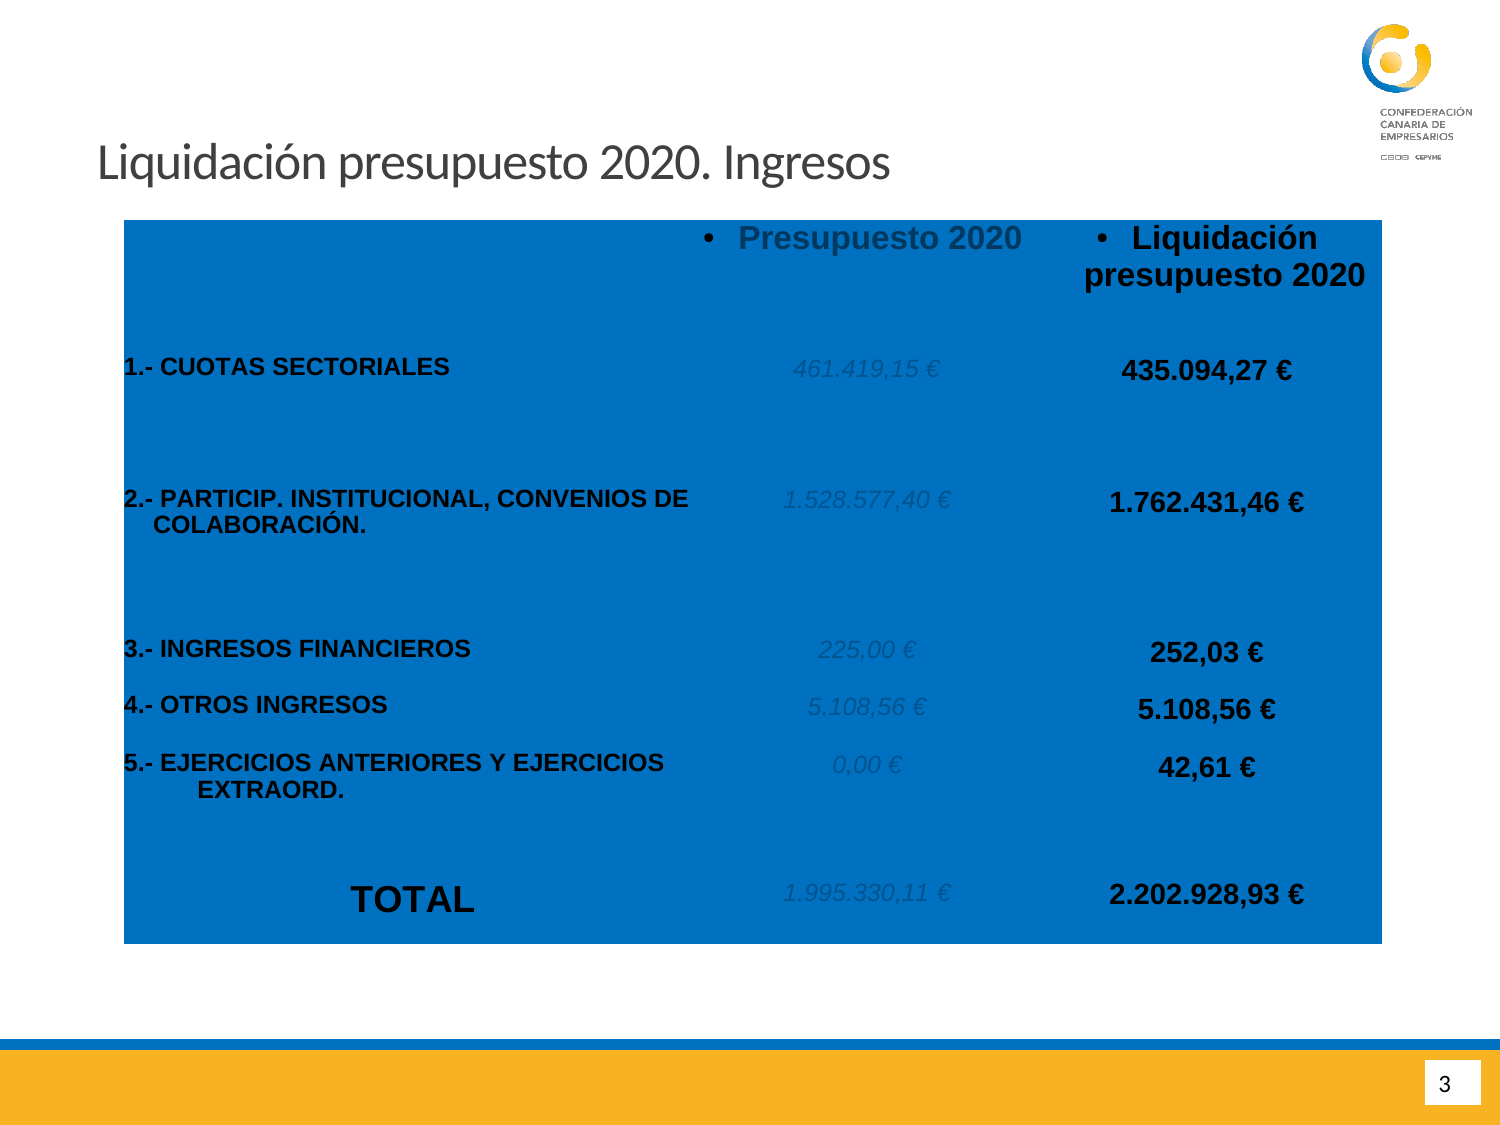

Liquidación presupuesto 2020. Ingresos
| | Presupuesto 2020 | Liquidación presupuesto 2020 |
| --- | --- | --- |
| 1.- CUOTAS SECTORIALES | 461.419,15 € | 435.094,27 € |
| 2.- PARTICIP. INSTITUCIONAL, CONVENIOS DE COLABORACIÓN. | 1.528.577,40 € | 1.762.431,46 € |
| 3.- INGRESOS FINANCIEROS | 225,00 € | 252,03 € |
| 4.- OTROS INGRESOS | 5.108,56 € | 5.108,56 € |
| 5.- EJERCICIOS ANTERIORES Y EJERCICIOS EXTRAORD. | 0,00 € | 42,61 € |
| | | |
| TOTAL | 1.995.330,11 € | 2.202.928,93 € |